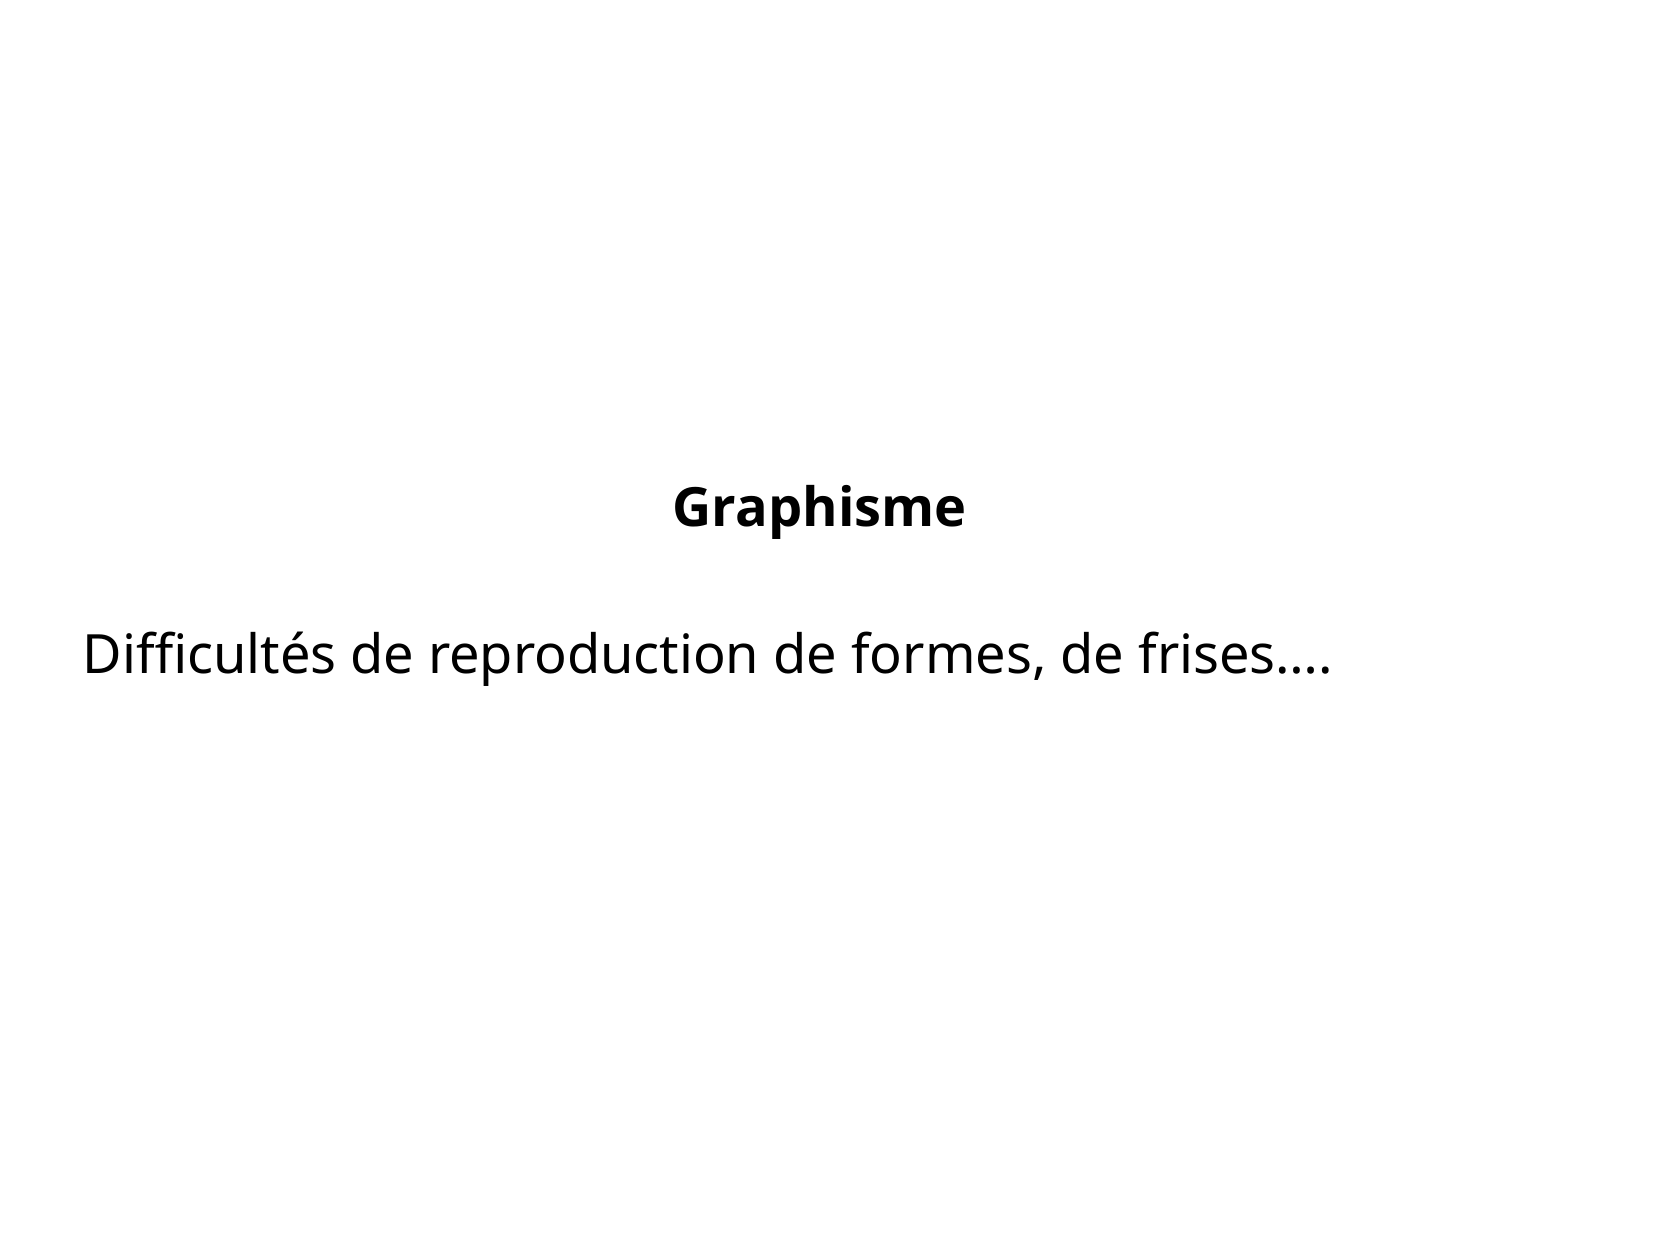

# Graphisme
Difficultés de reproduction de formes, de frises….